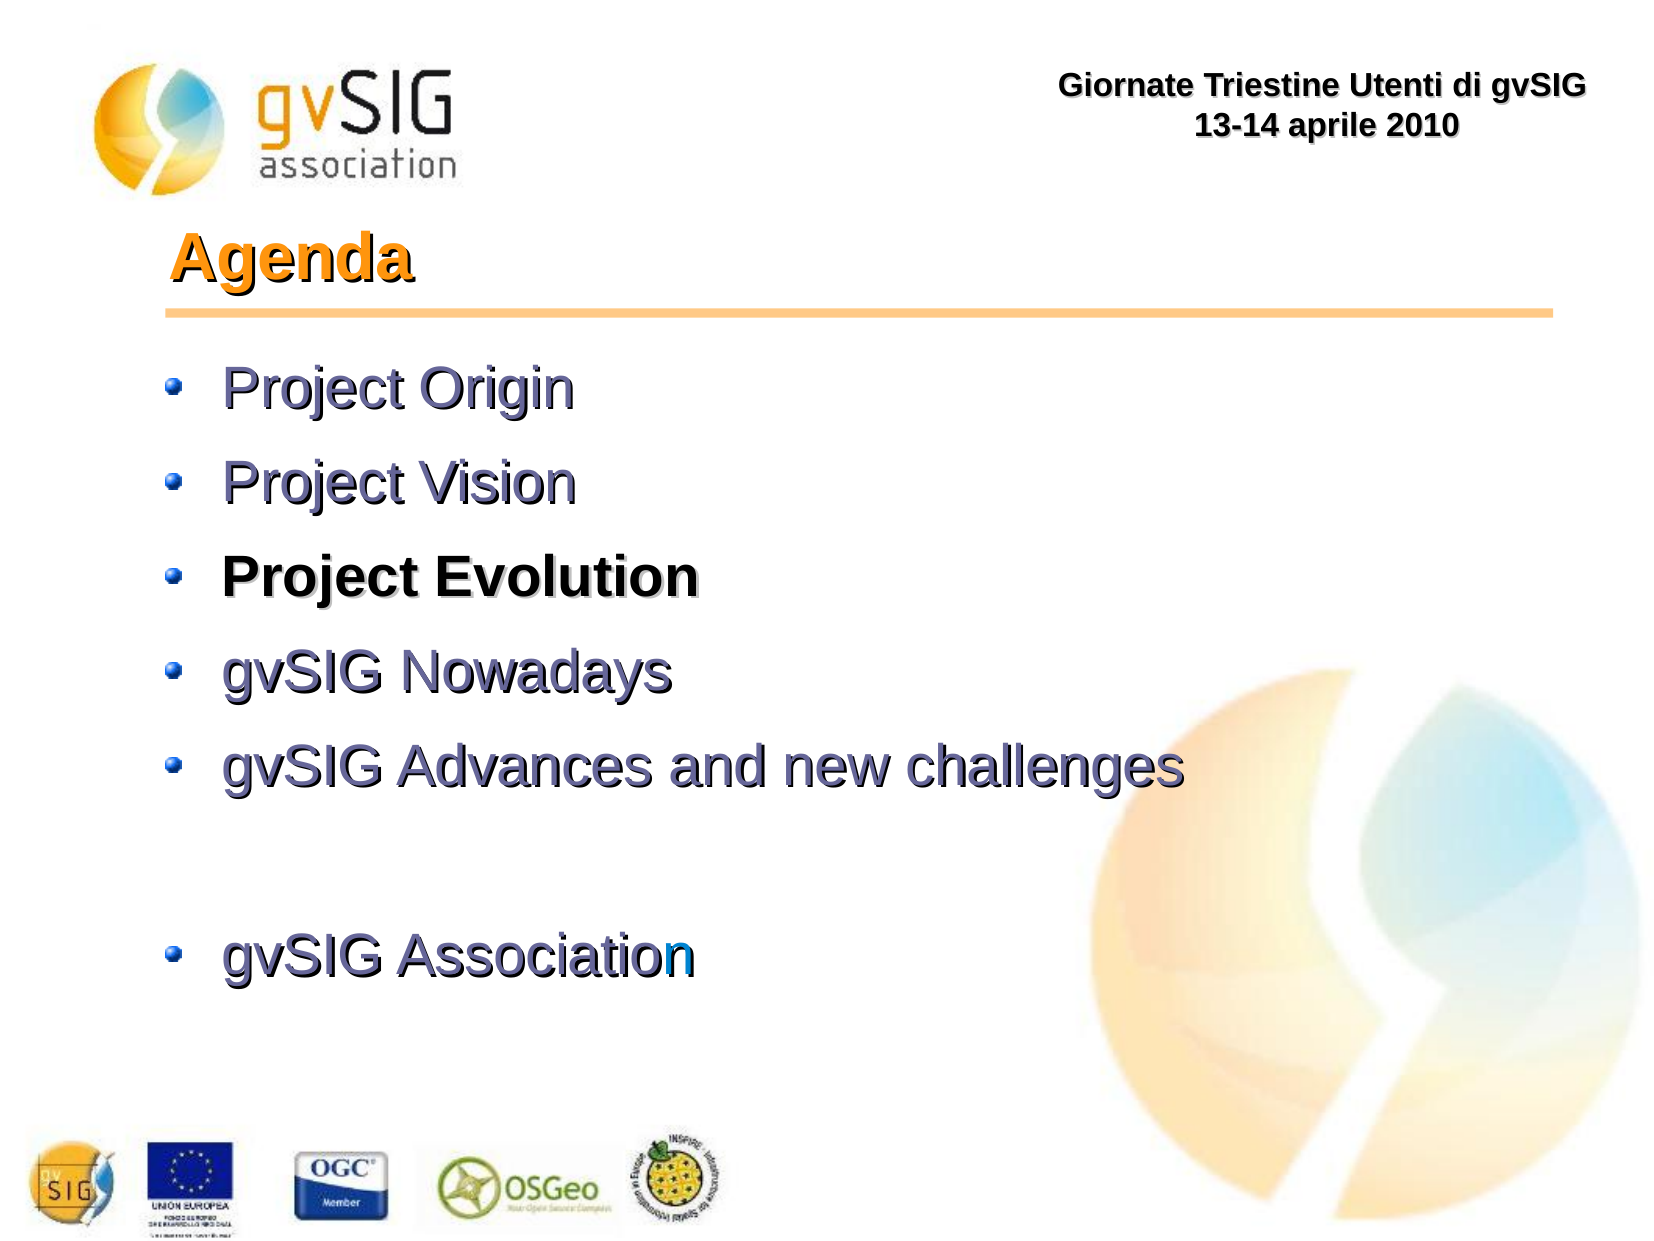

Agenda
# Project Origin
Project Vision
Project Evolution
gvSIG Nowadays
gvSIG Advances and new challenges
gvSIG Association